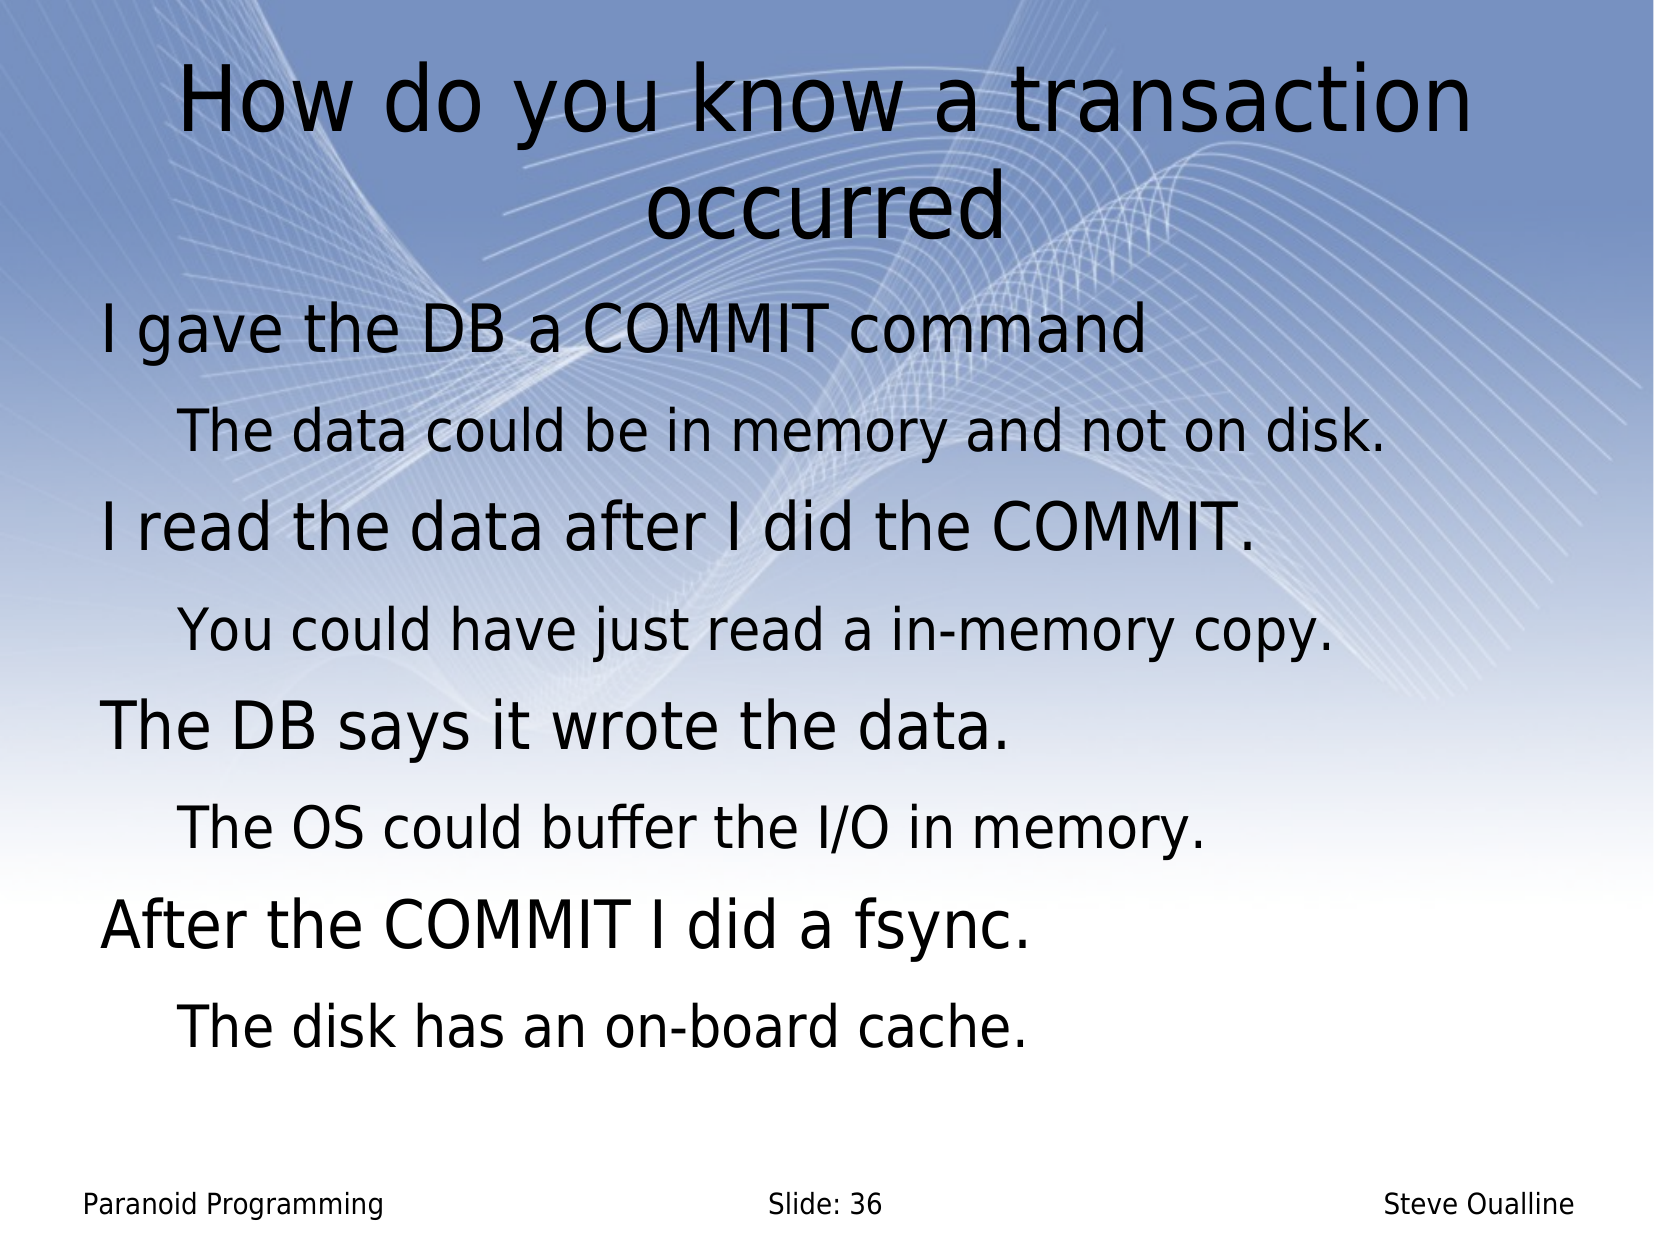

# How do you know a transaction occurred
I gave the DB a COMMIT command
The data could be in memory and not on disk.
I read the data after I did the COMMIT.
You could have just read a in-memory copy.
The DB says it wrote the data.
The OS could buffer the I/O in memory.
After the COMMIT I did a fsync.
The disk has an on-board cache.
Paranoid Programming
Steve Oualline
36